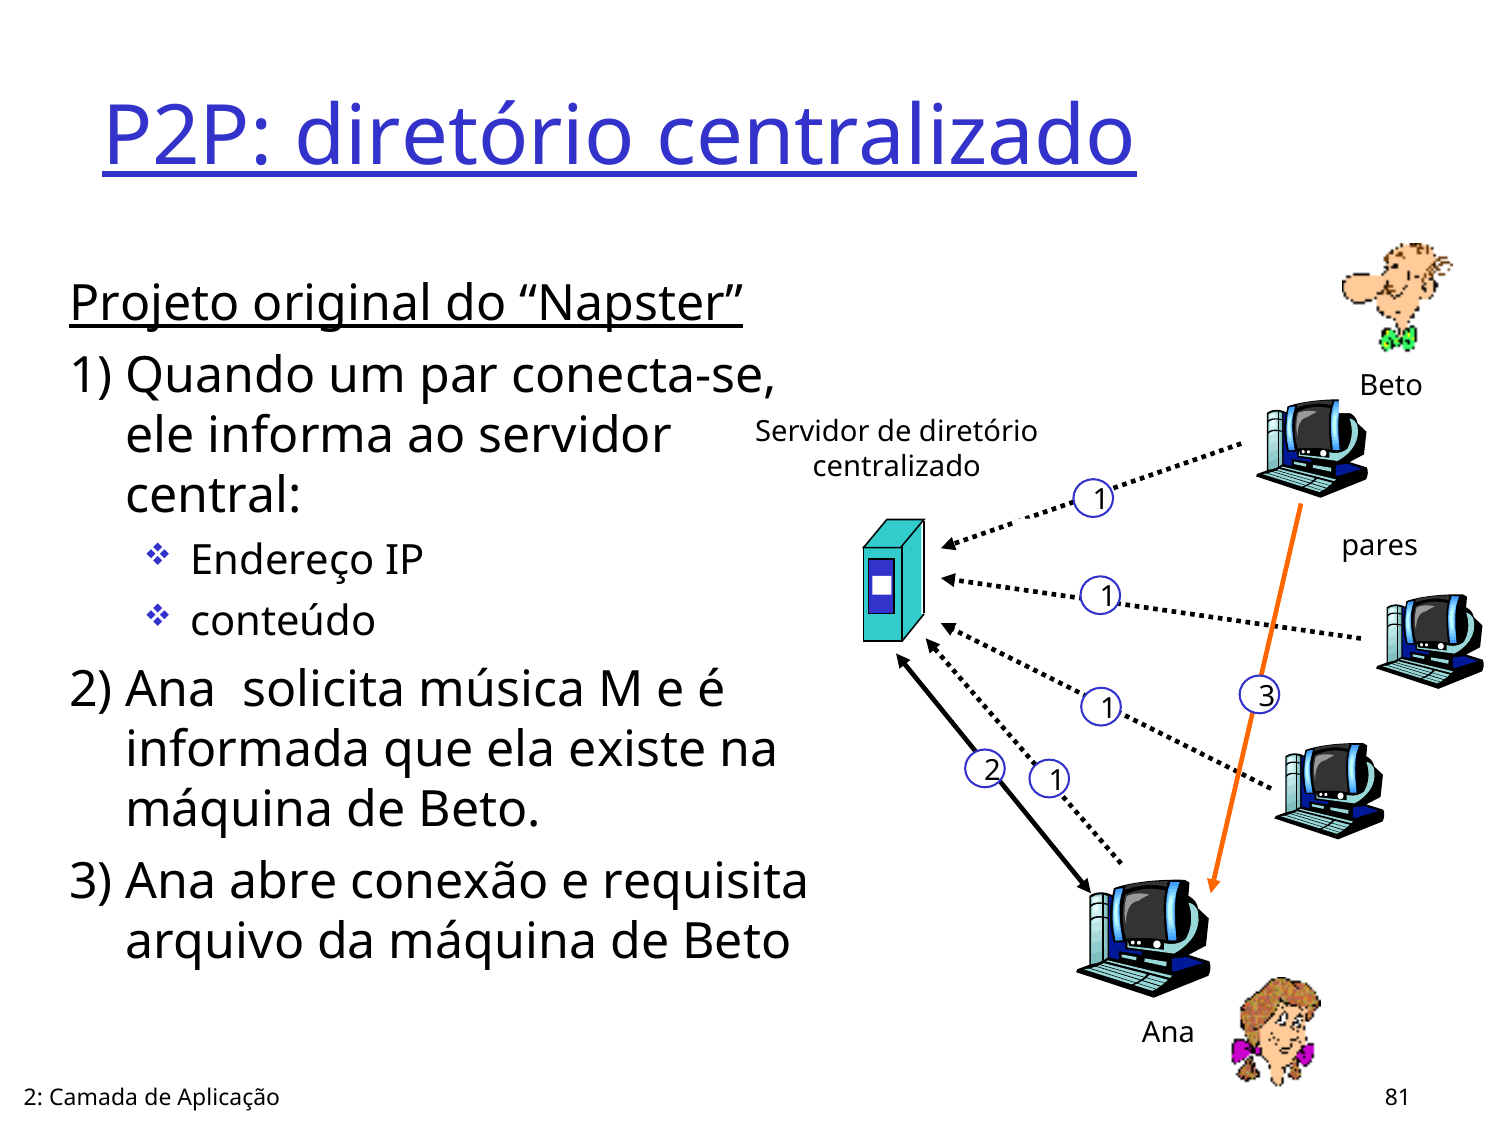

# P2P: diretório centralizado
Beto
Servidor de diretório
centralizado
1
pares
1
3
1
2
1
Ana
Projeto original do “Napster”
1) Quando um par conecta-se, ele informa ao servidor central:
Endereço IP
conteúdo
2) Ana solicita música M e é informada que ela existe na máquina de Beto.
3) Ana abre conexão e requisita arquivo da máquina de Beto
81